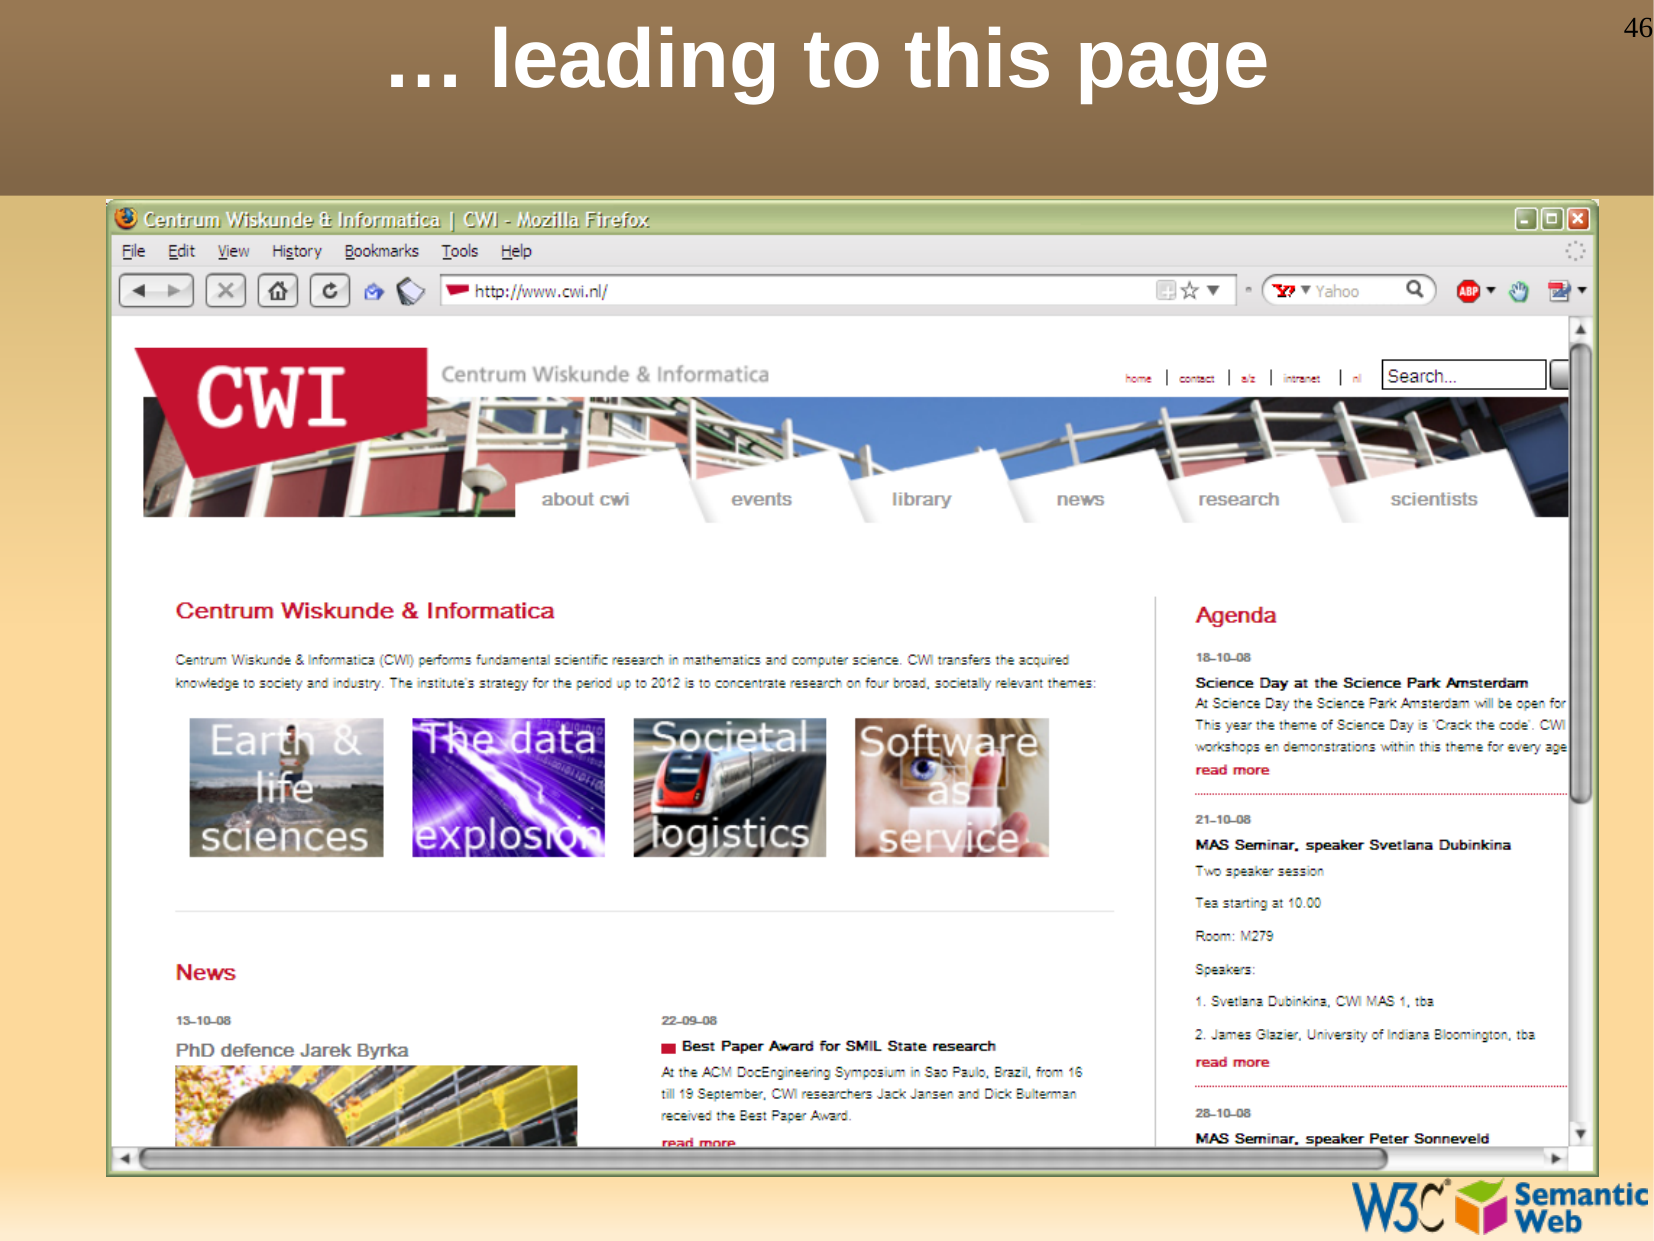

# … leading to this page
46